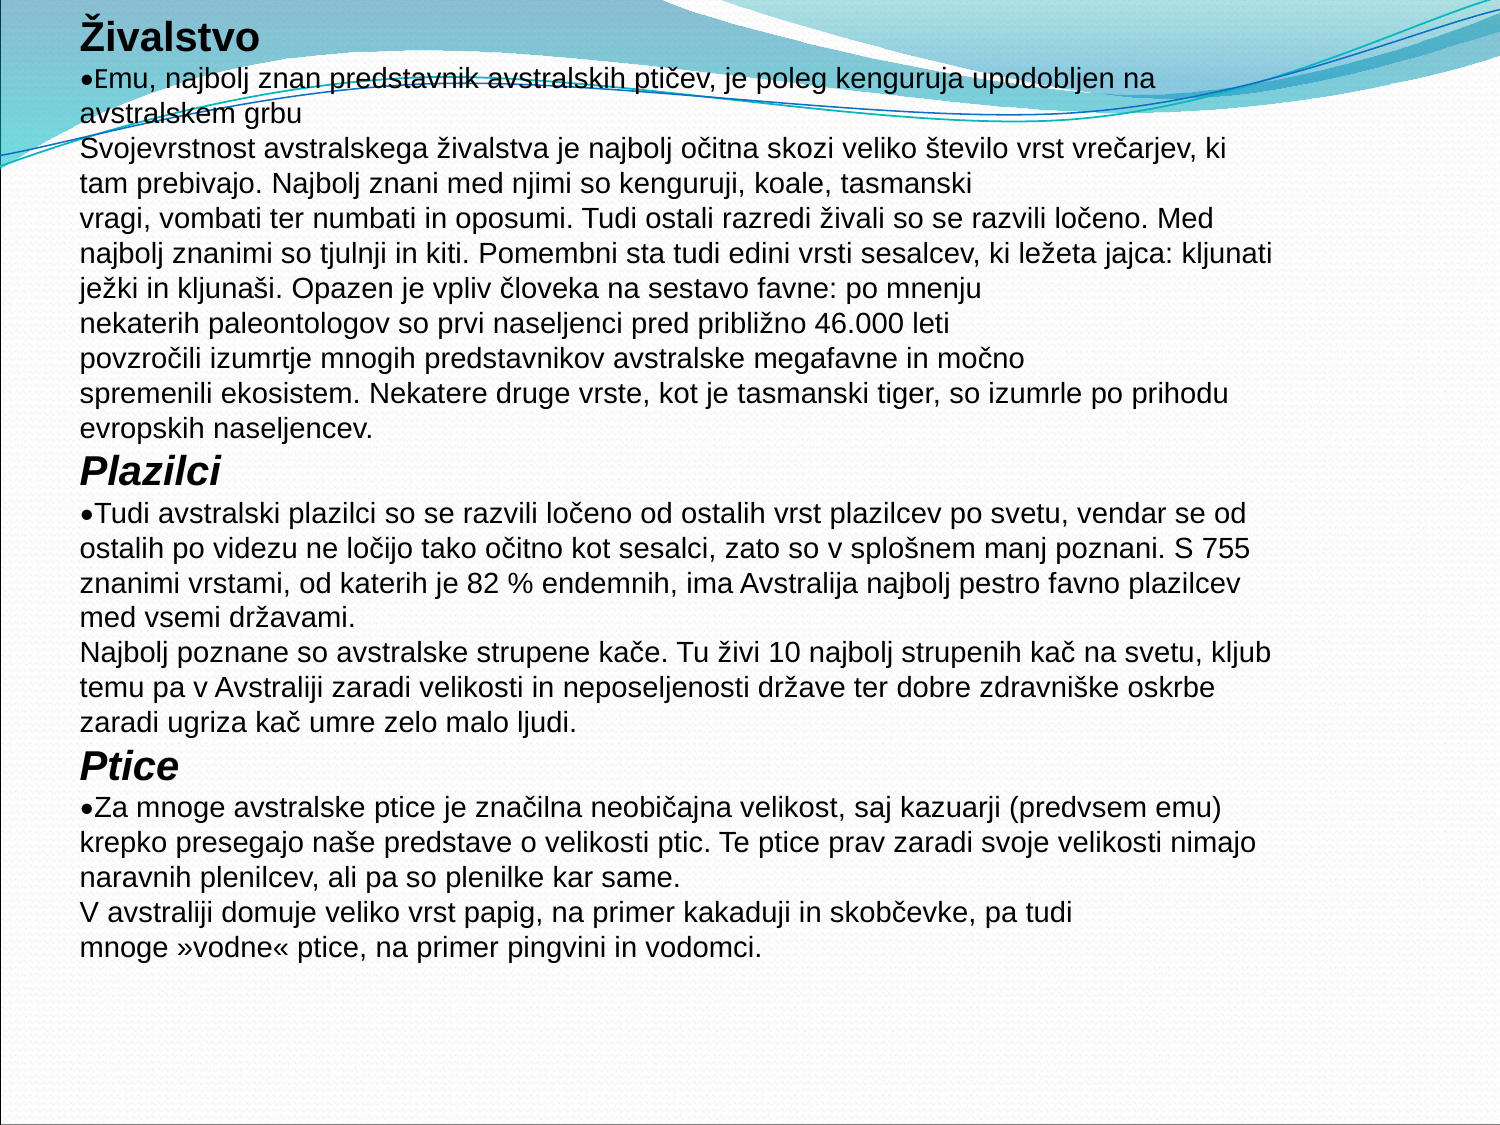

Živalstvo
•Emu, najbolj znan predstavnik avstralskih ptičev, je poleg kenguruja upodobljen na avstralskem grbu
Svojevrstnost avstralskega živalstva je najbolj očitna skozi veliko število vrst vrečarjev, ki tam prebivajo. Najbolj znani med njimi so kenguruji, koale, tasmanski vragi, vombati ter numbati in oposumi. Tudi ostali razredi živali so se razvili ločeno. Med najbolj znanimi so tjulnji in kiti. Pomembni sta tudi edini vrsti sesalcev, ki ležeta jajca: kljunati ježki in kljunaši. Opazen je vpliv človeka na sestavo favne: po mnenju nekaterih paleontologov so prvi naseljenci pred približno 46.000 leti povzročili izumrtje mnogih predstavnikov avstralske megafavne in močno spremenili ekosistem. Nekatere druge vrste, kot je tasmanski tiger, so izumrle po prihodu evropskih naseljencev.
Plazilci
•Tudi avstralski plazilci so se razvili ločeno od ostalih vrst plazilcev po svetu, vendar se od ostalih po videzu ne ločijo tako očitno kot sesalci, zato so v splošnem manj poznani. S 755 znanimi vrstami, od katerih je 82 % endemnih, ima Avstralija najbolj pestro favno plazilcev med vsemi državami.
Najbolj poznane so avstralske strupene kače. Tu živi 10 najbolj strupenih kač na svetu, kljub temu pa v Avstraliji zaradi velikosti in neposeljenosti države ter dobre zdravniške oskrbe zaradi ugriza kač umre zelo malo ljudi.
Ptice
•Za mnoge avstralske ptice je značilna neobičajna velikost, saj kazuarji (predvsem emu) krepko presegajo naše predstave o velikosti ptic. Te ptice prav zaradi svoje velikosti nimajo naravnih plenilcev, ali pa so plenilke kar same.
V avstraliji domuje veliko vrst papig, na primer kakaduji in skobčevke, pa tudi mnoge »vodne« ptice, na primer pingvini in vodomci.